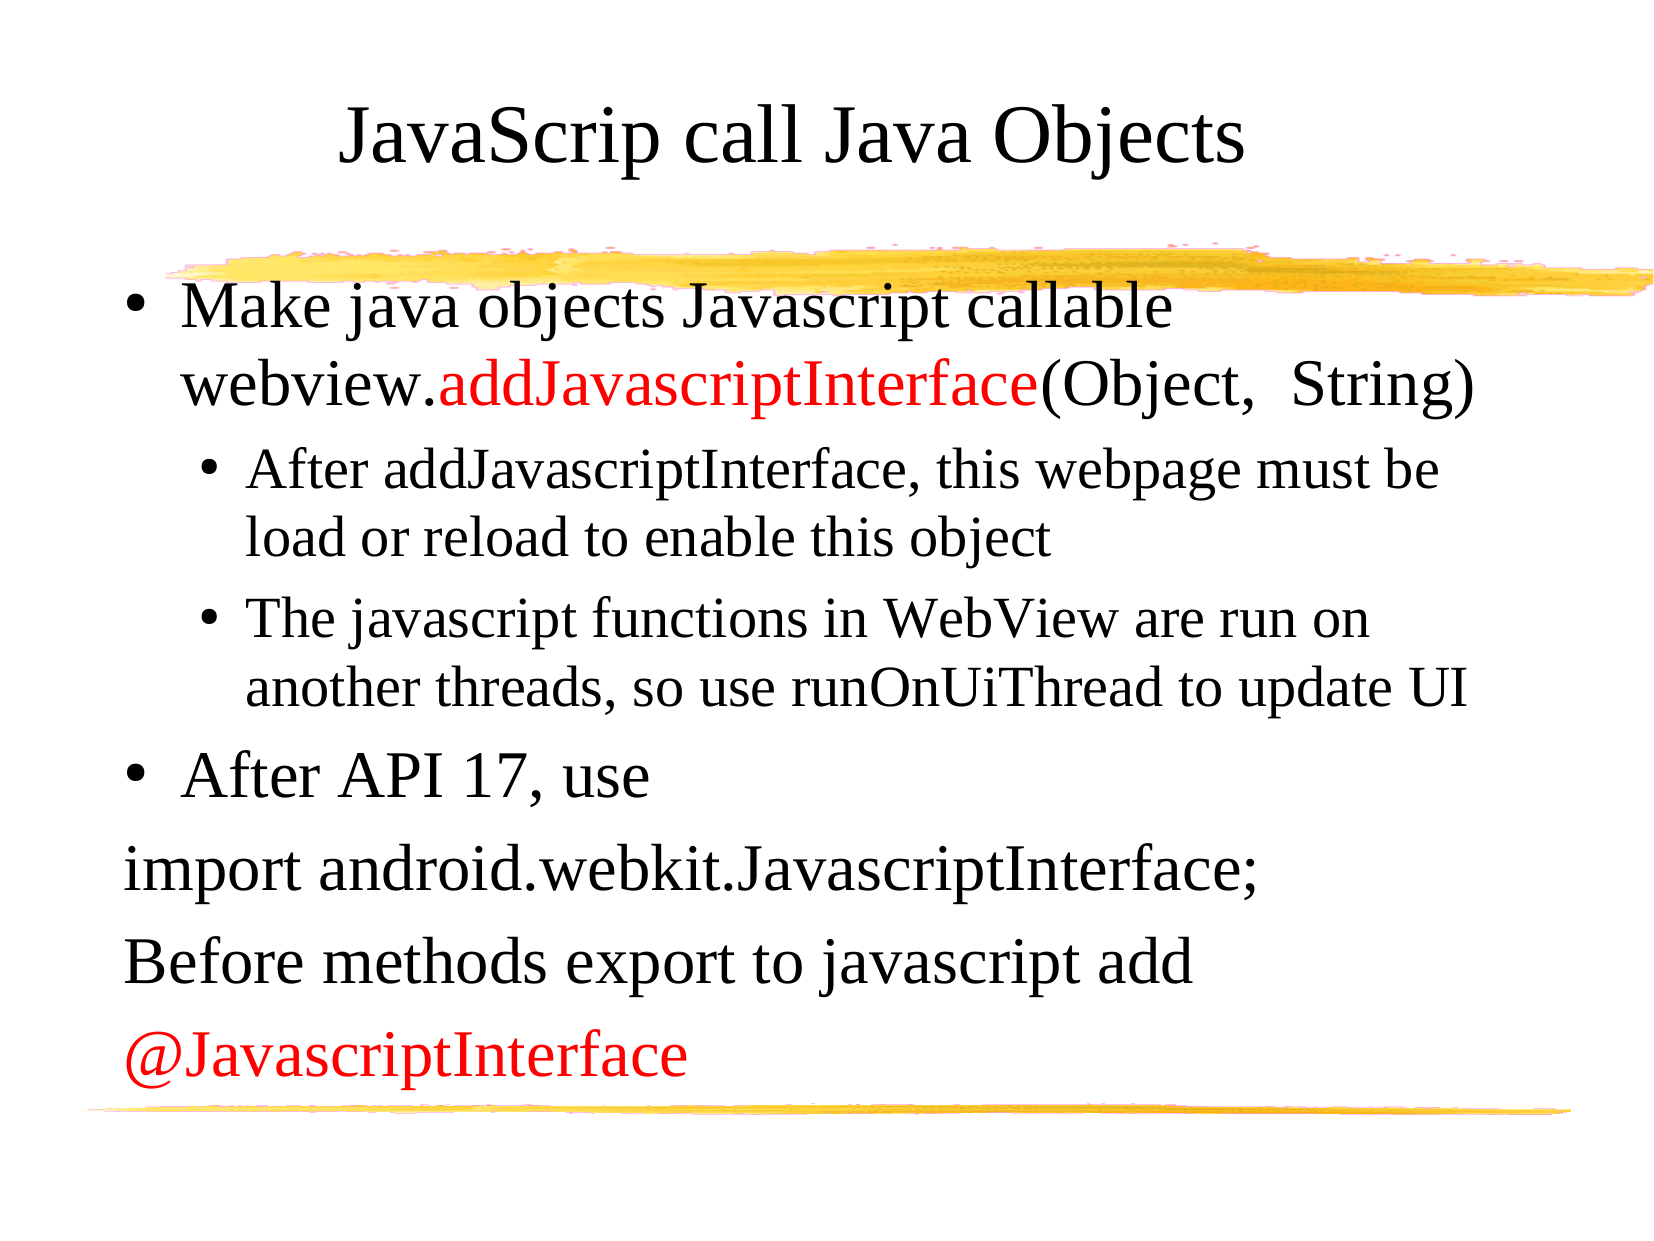

# JavaScrip call Java Objects
Make java objects Javascript callable
webview.addJavascriptInterface(Object, String)
After addJavascriptInterface, this webpage must be
load or reload to enable this object
The javascript functions in WebView are run on
another threads, so use runOnUiThread to update UI
After API 17, use
import android.webkit.JavascriptInterface;
Before methods export to javascript add
@JavascriptInterface